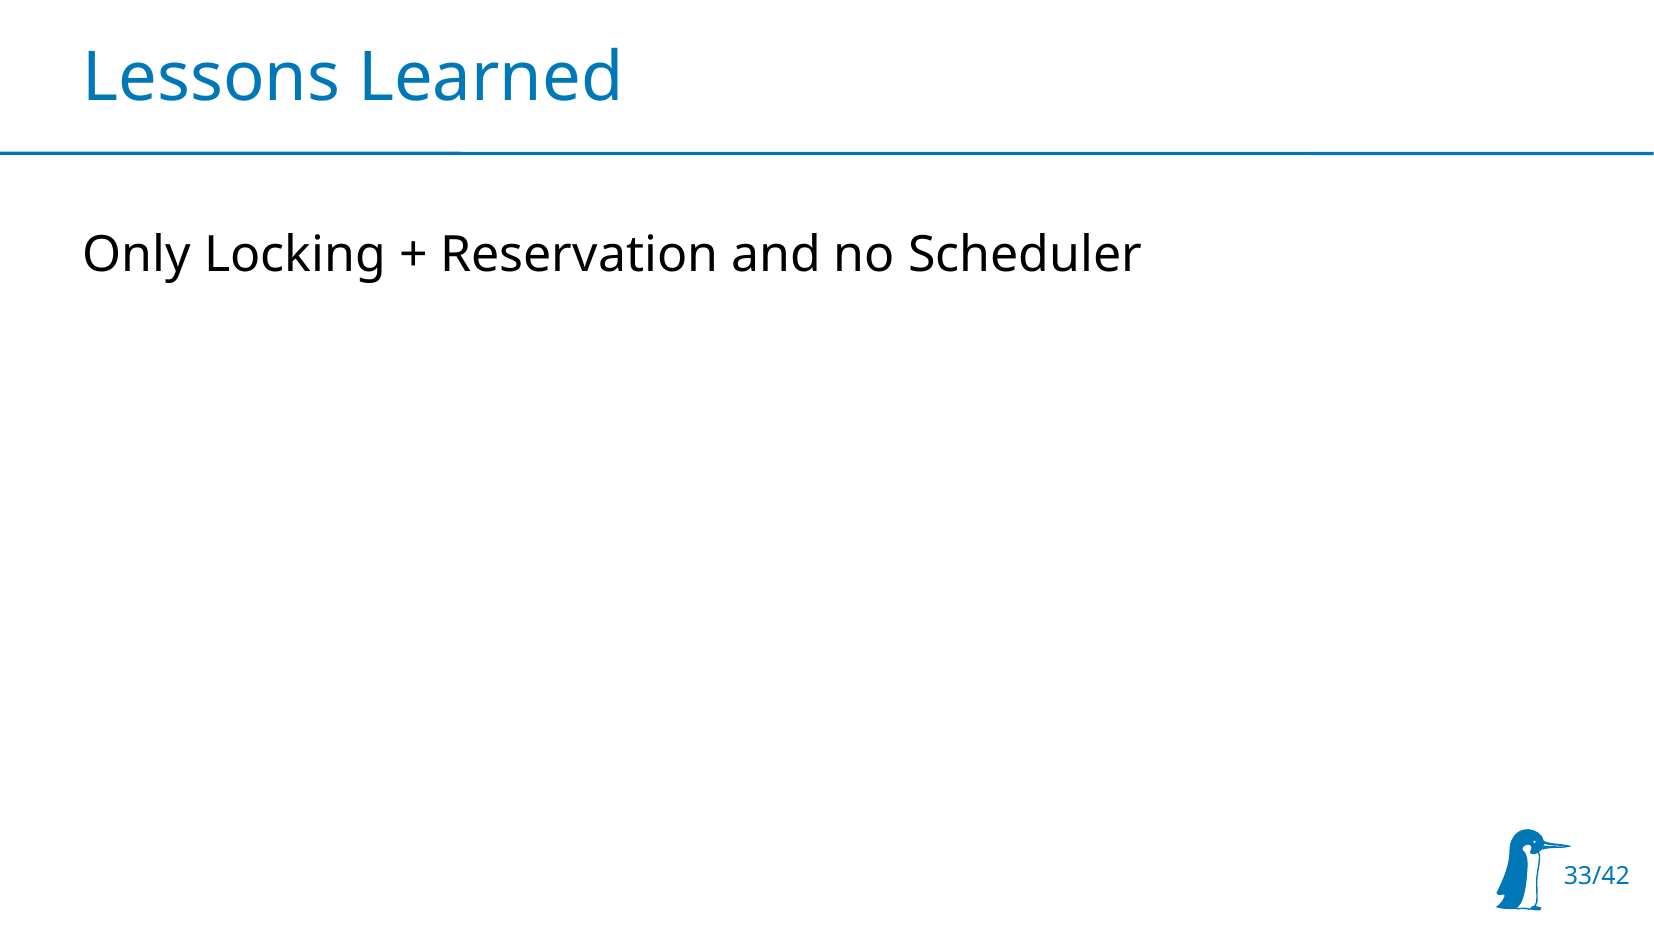

# Lessons Learned
Only Locking + Reservation and no Scheduler
33